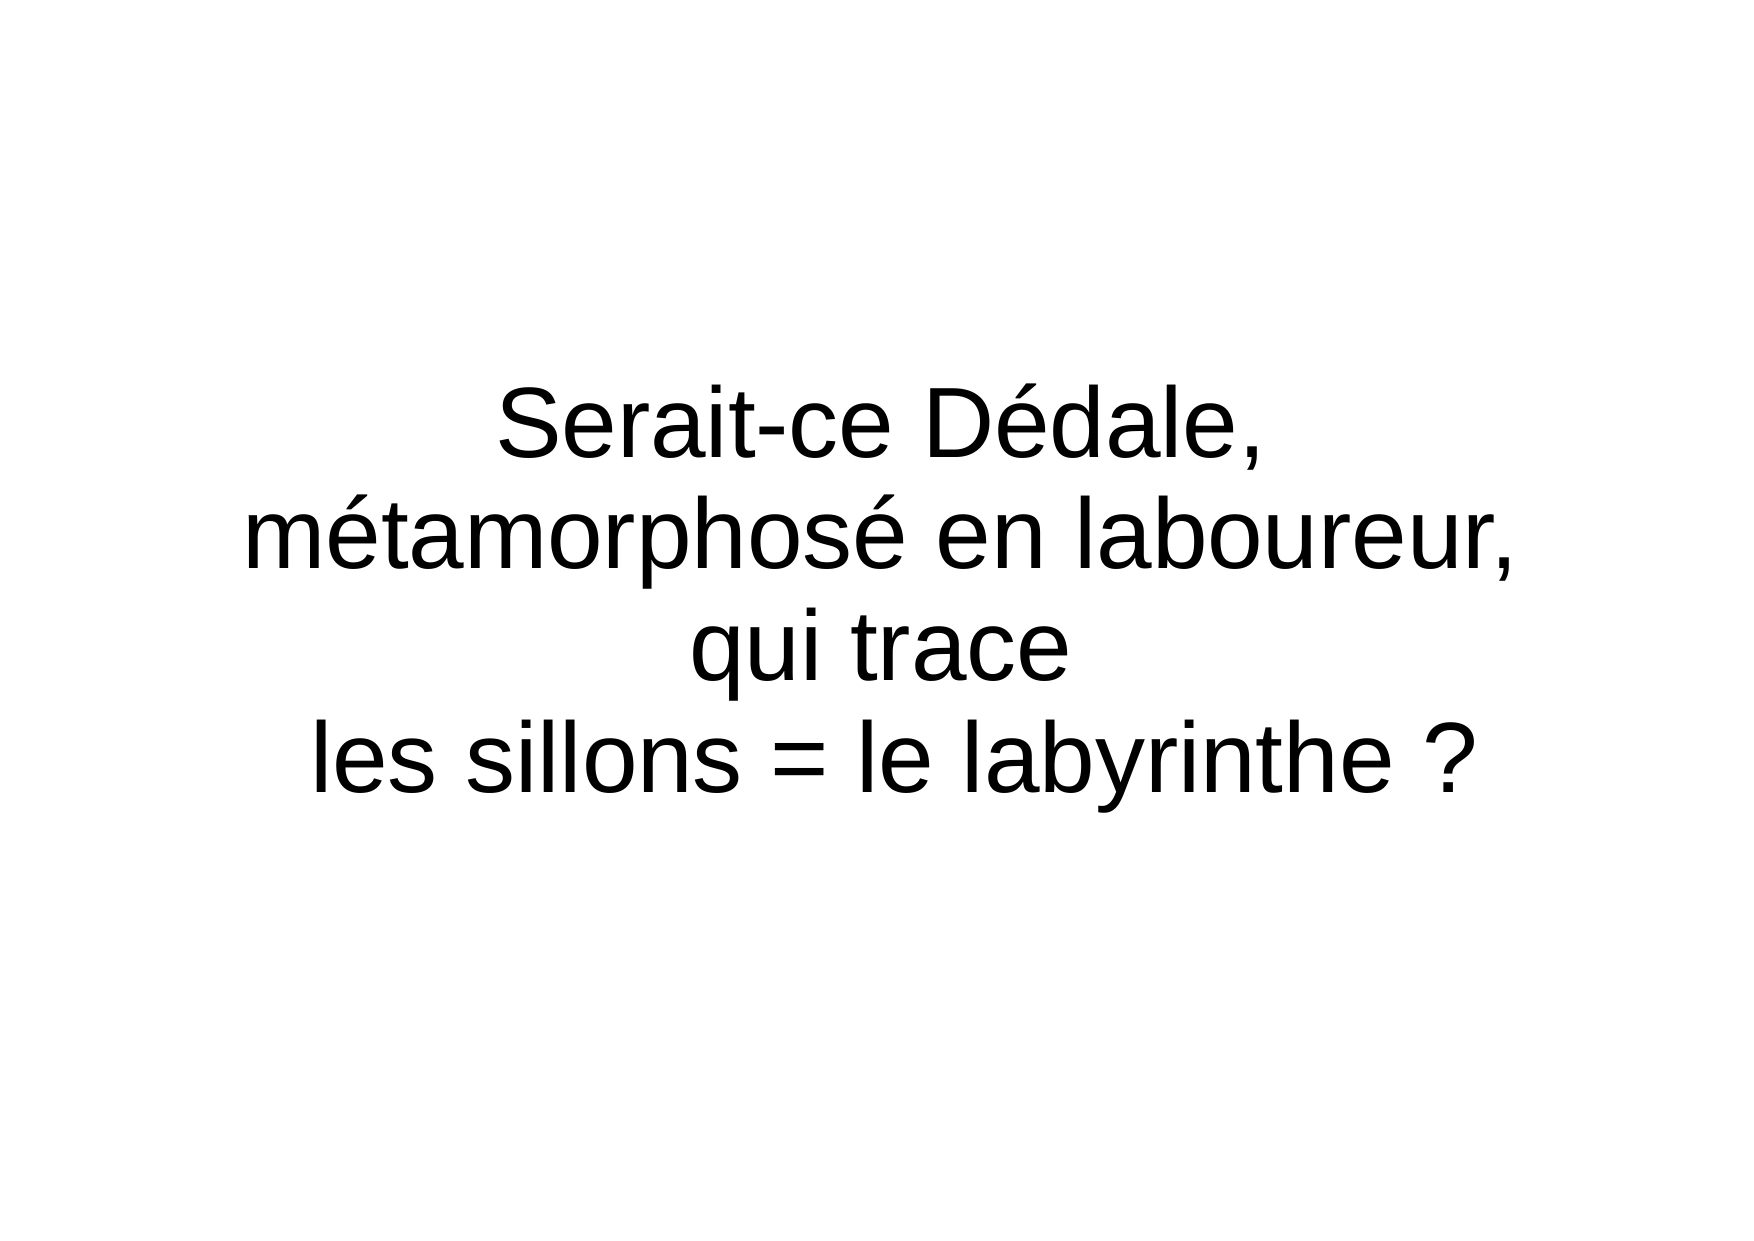

Serait-ce Dédale,
métamorphosé en laboureur,
qui trace
les sillons = le labyrinthe ?